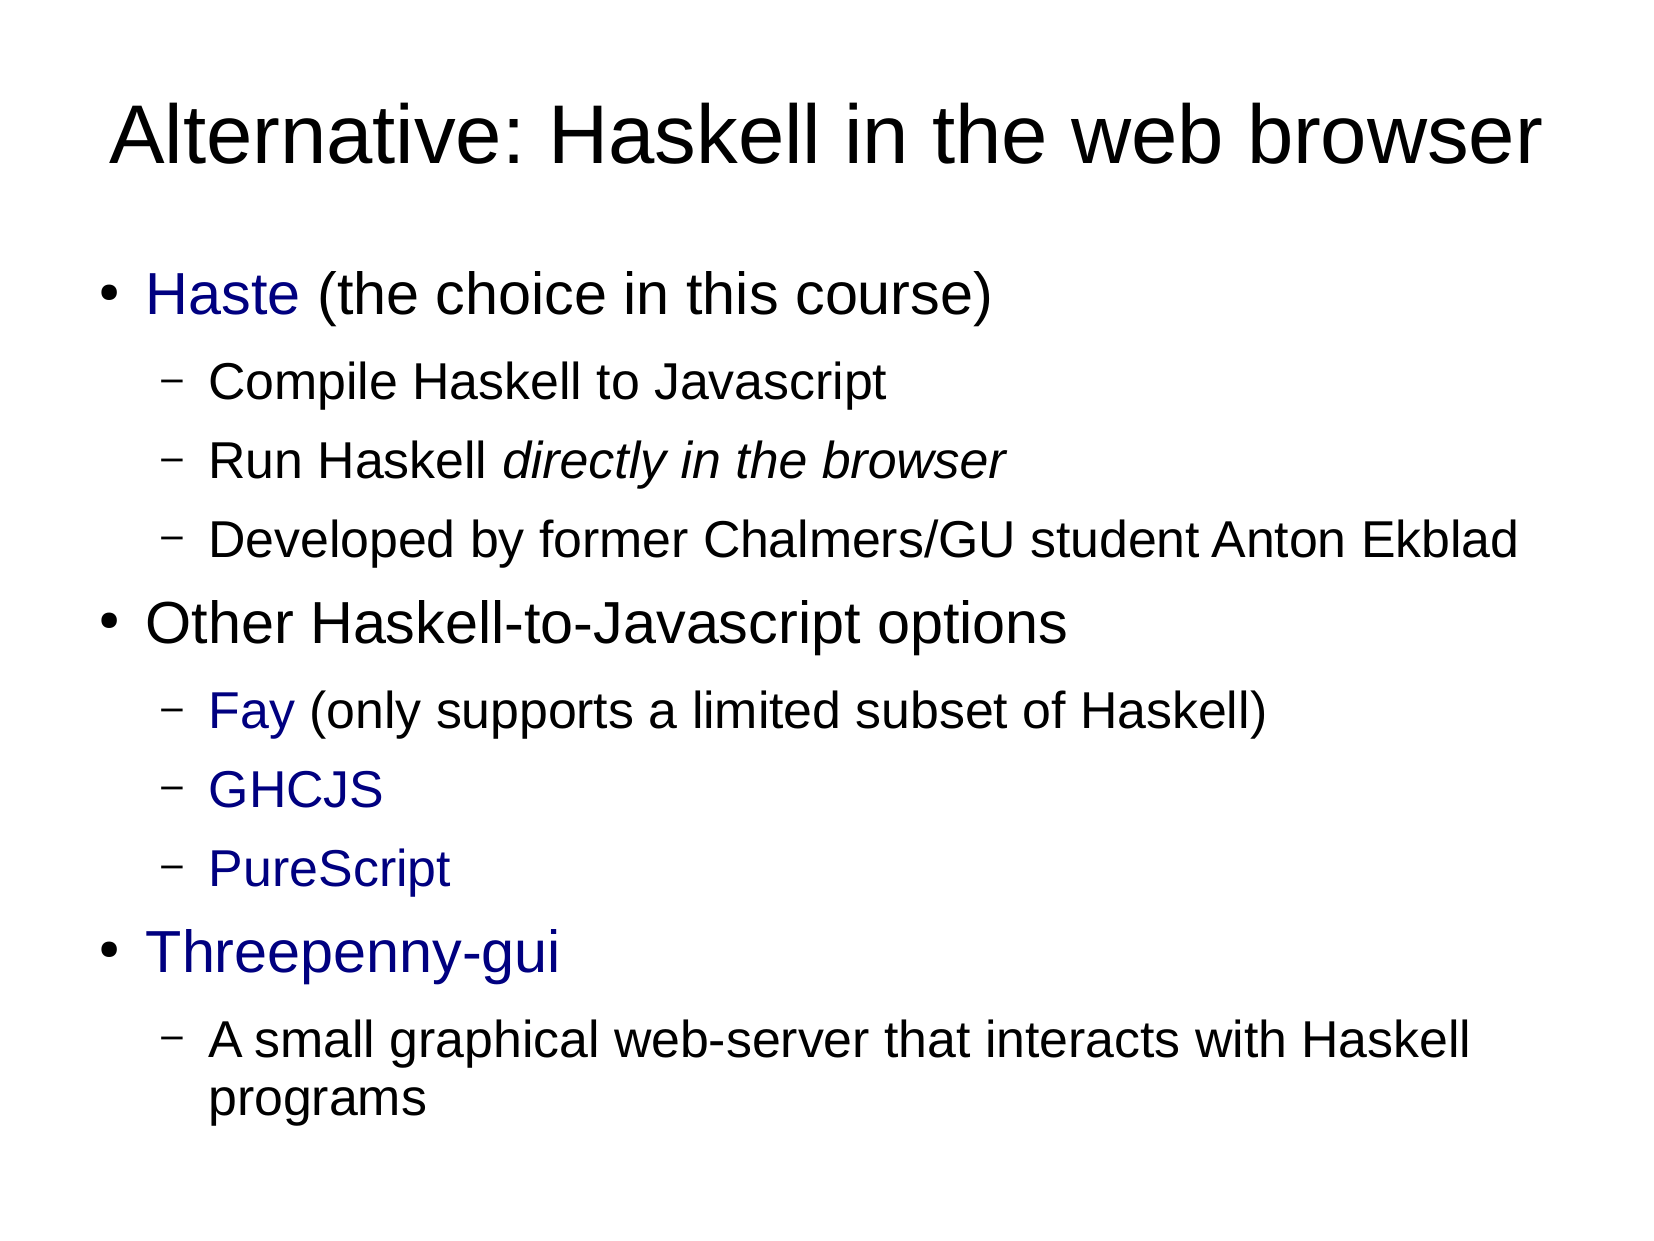

# Alternative: Haskell in the web browser
Haste (the choice in this course)
Compile Haskell to Javascript
Run Haskell directly in the browser
Developed by former Chalmers/GU student Anton Ekblad
Other Haskell-to-Javascript options
Fay (only supports a limited subset of Haskell)
GHCJS
PureScript
Threepenny-gui
A small graphical web-server that interacts with Haskell programs